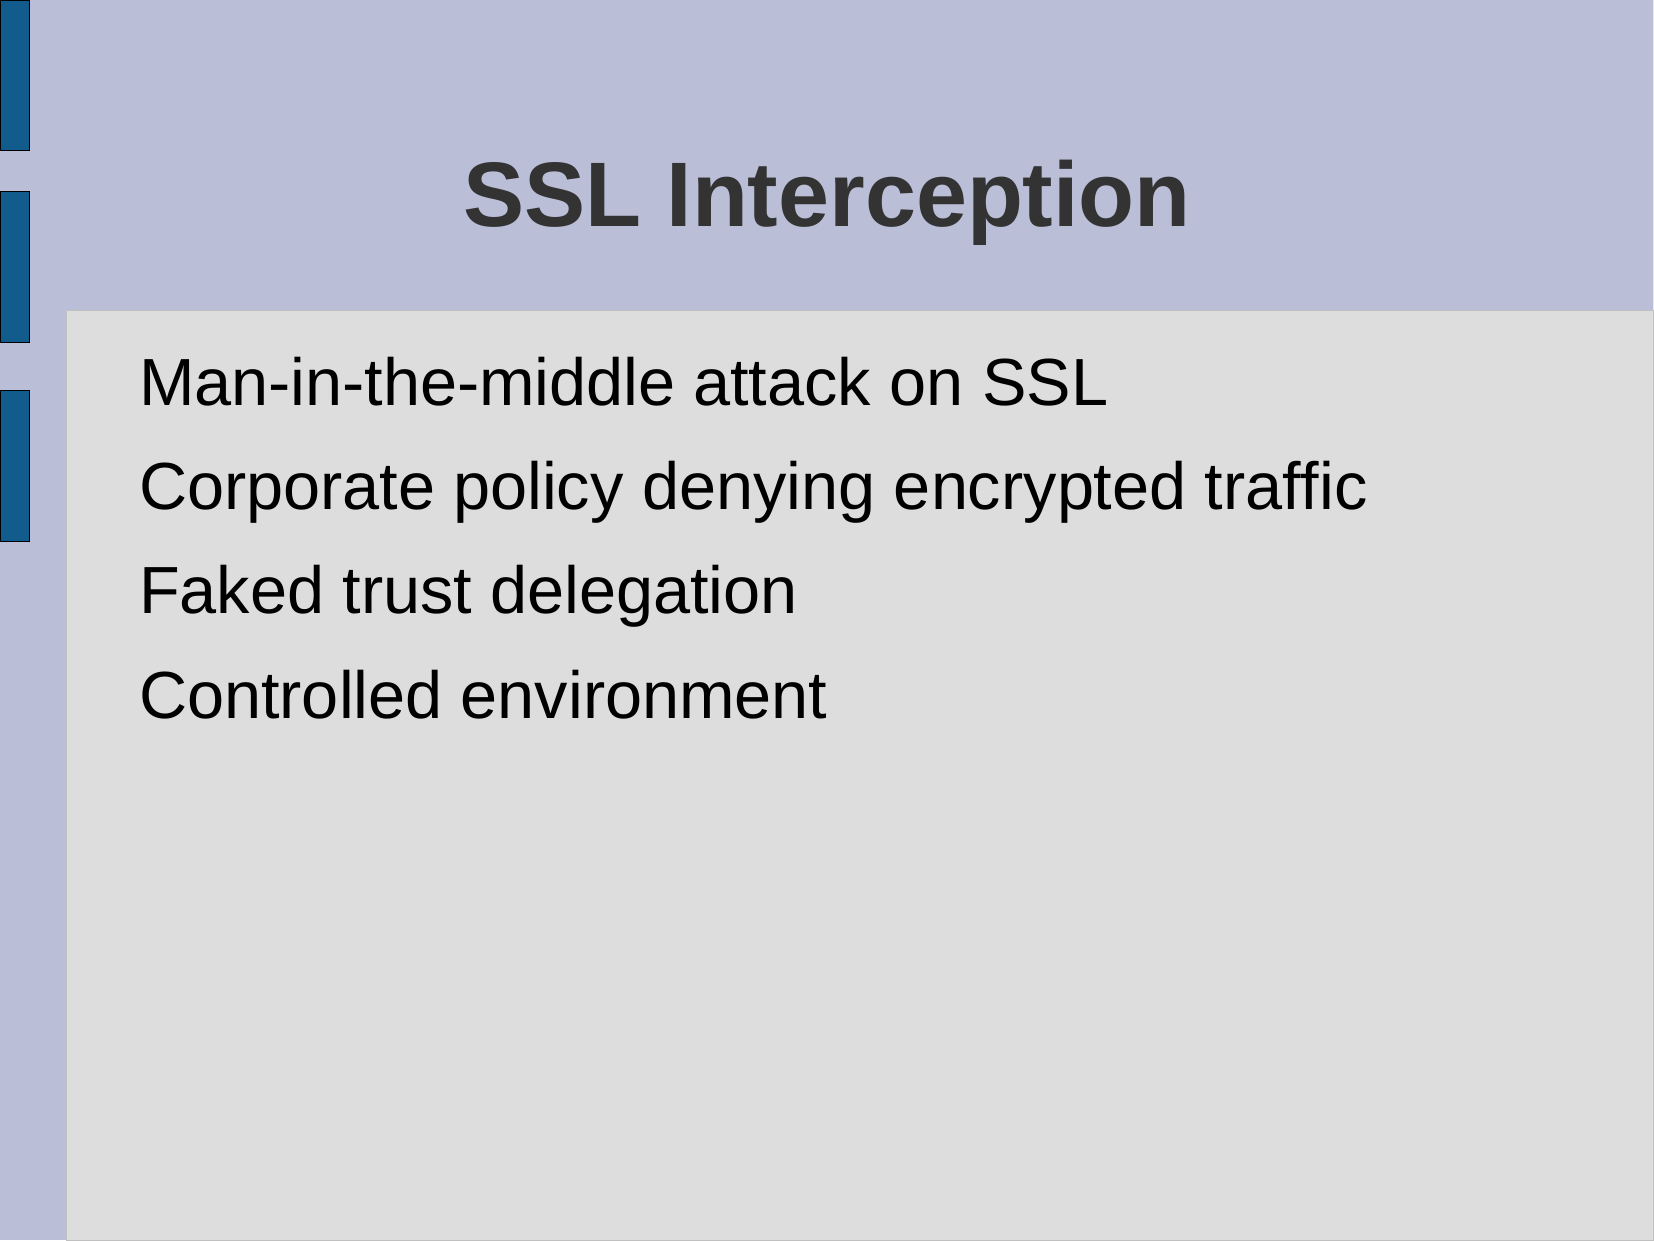

# SSL Interception
Man-in-the-middle attack on SSL
Corporate policy denying encrypted traffic
Faked trust delegation
Controlled environment